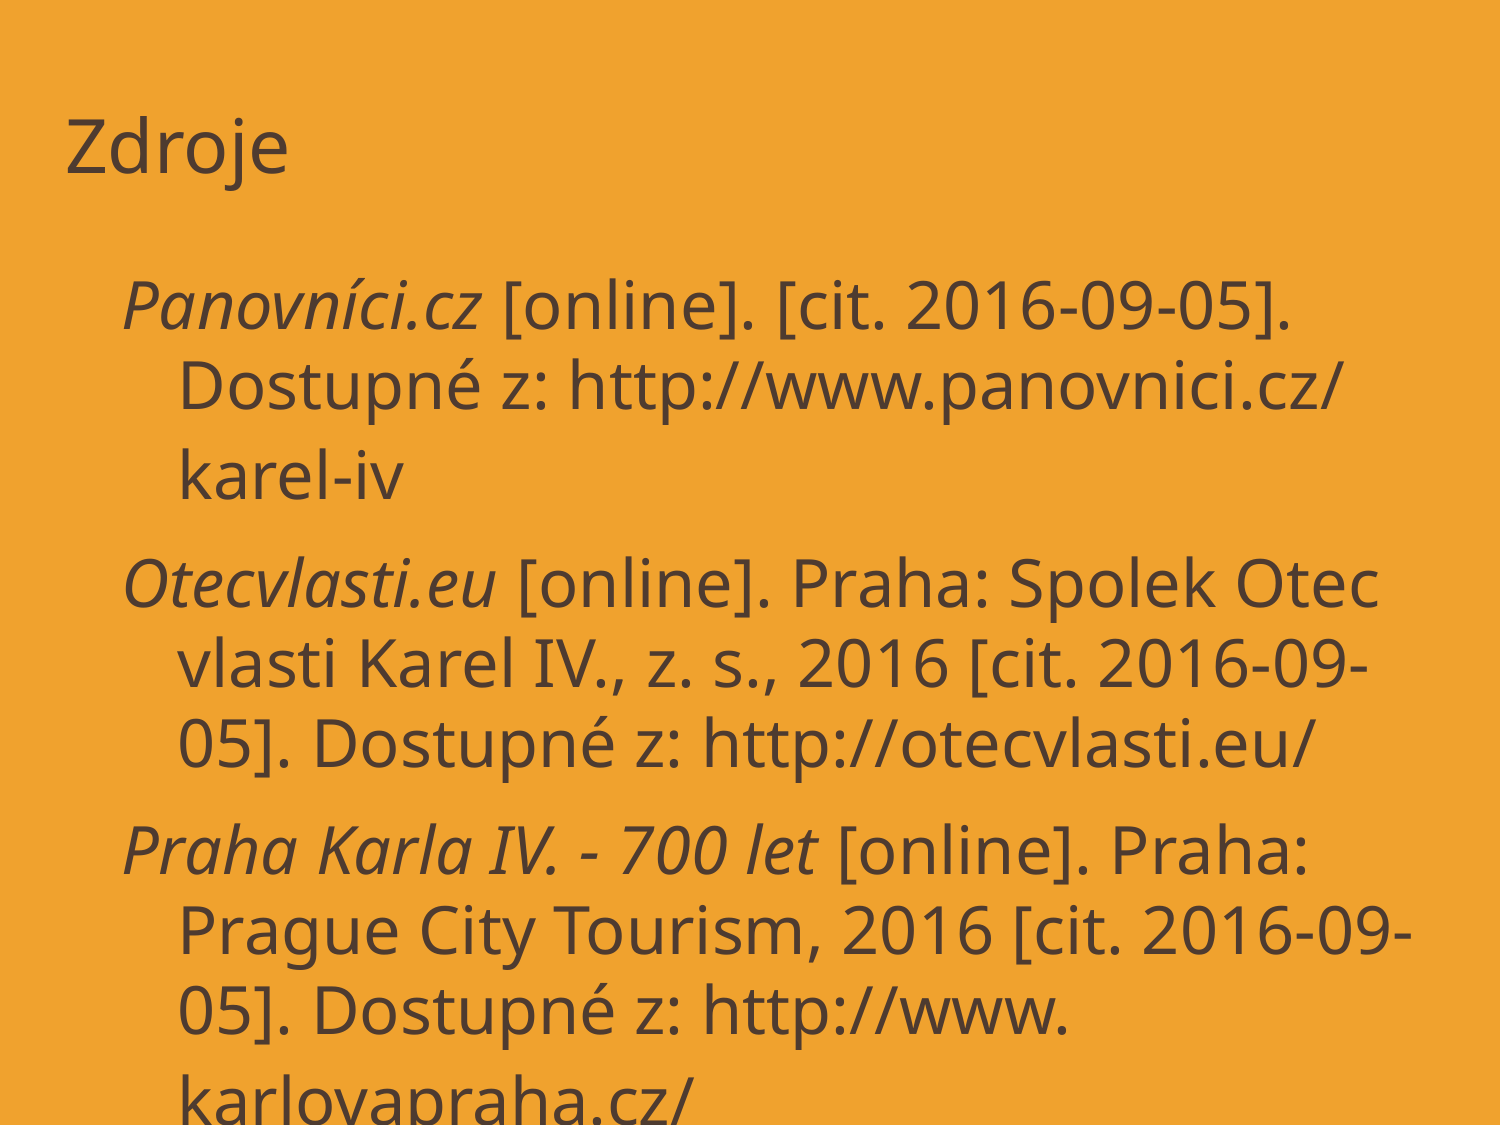

# Zdroje
Panovníci.cz [online]. [cit. 2016-09-05]. Dostupné z: http://www.panovnici.cz/karel-iv
Otecvlasti.eu [online]. Praha: Spolek Otec vlasti Karel IV., z. s., 2016 [cit. 2016-09-05]. Dostupné z: http://otecvlasti.eu/
Praha Karla IV. - 700 let [online]. Praha: Prague City Tourism, 2016 [cit. 2016-09-05]. Dostupné z: http://www.karlovapraha.cz/